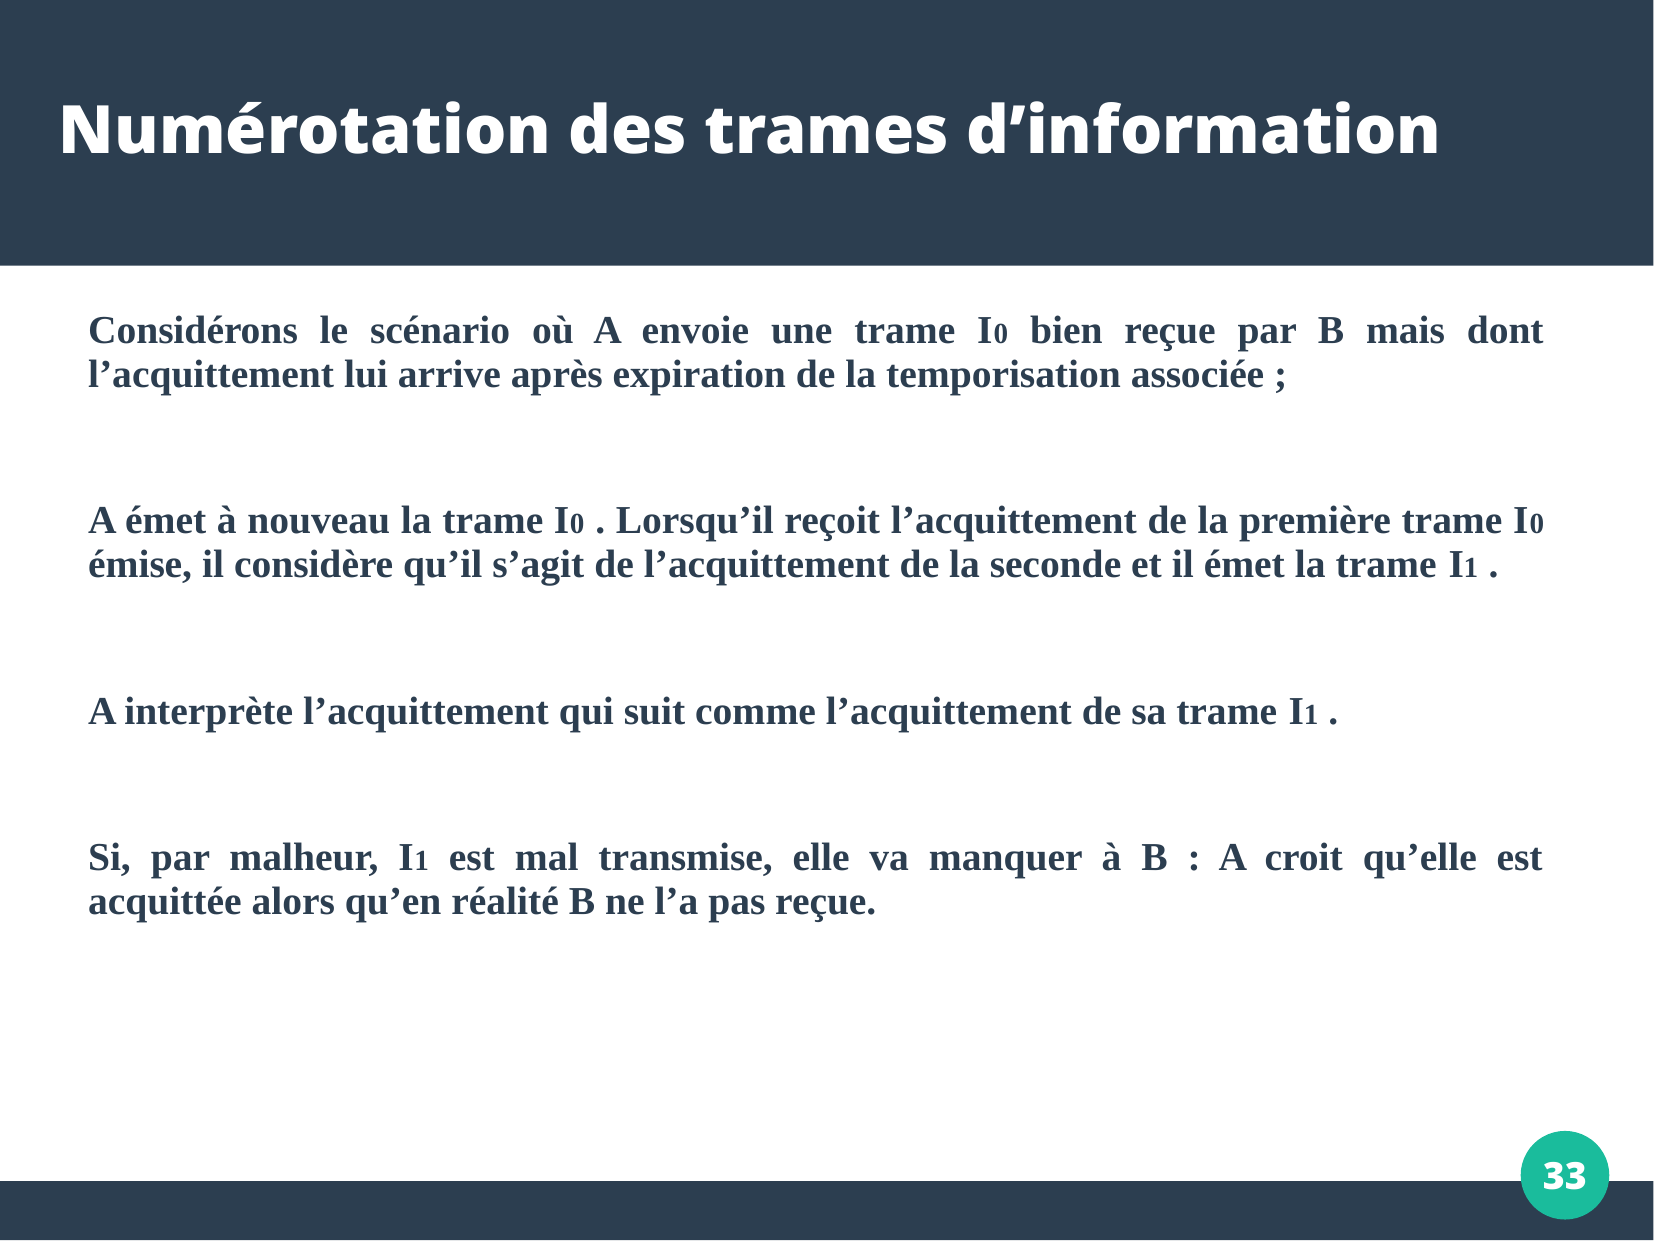

# Numérotation des trames d’information
Considérons le scénario où A envoie une trame I0 bien reçue par B mais dont l’acquittement lui arrive après expiration de la temporisation associée ;
A émet à nouveau la trame I0 . Lorsqu’il reçoit l’acquittement de la première trame I0 émise, il considère qu’il s’agit de l’acquittement de la seconde et il émet la trame I1 .
A interprète l’acquittement qui suit comme l’acquittement de sa trame I1 .
Si, par malheur, I1 est mal transmise, elle va manquer à B : A croit qu’elle est acquittée alors qu’en réalité B ne l’a pas reçue.
33